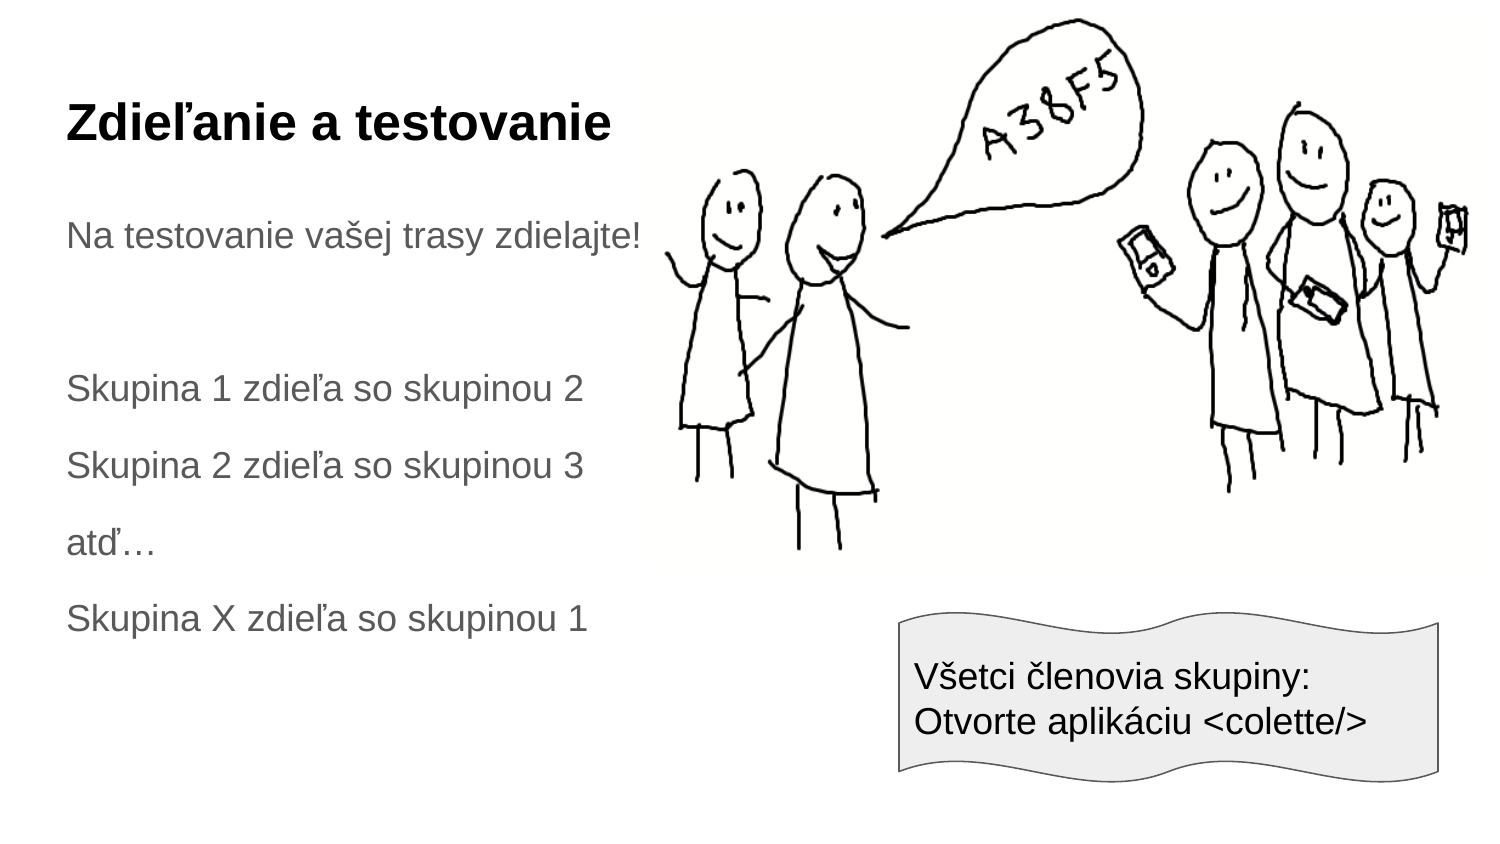

# Zdieľanie a testovanie
Na testovanie vašej trasy zdielajte!
Skupina 1 zdieľa so skupinou 2
Skupina 2 zdieľa so skupinou 3
atď…
Skupina X zdieľa so skupinou 1
Všetci členovia skupiny:
Otvorte aplikáciu <colette/>